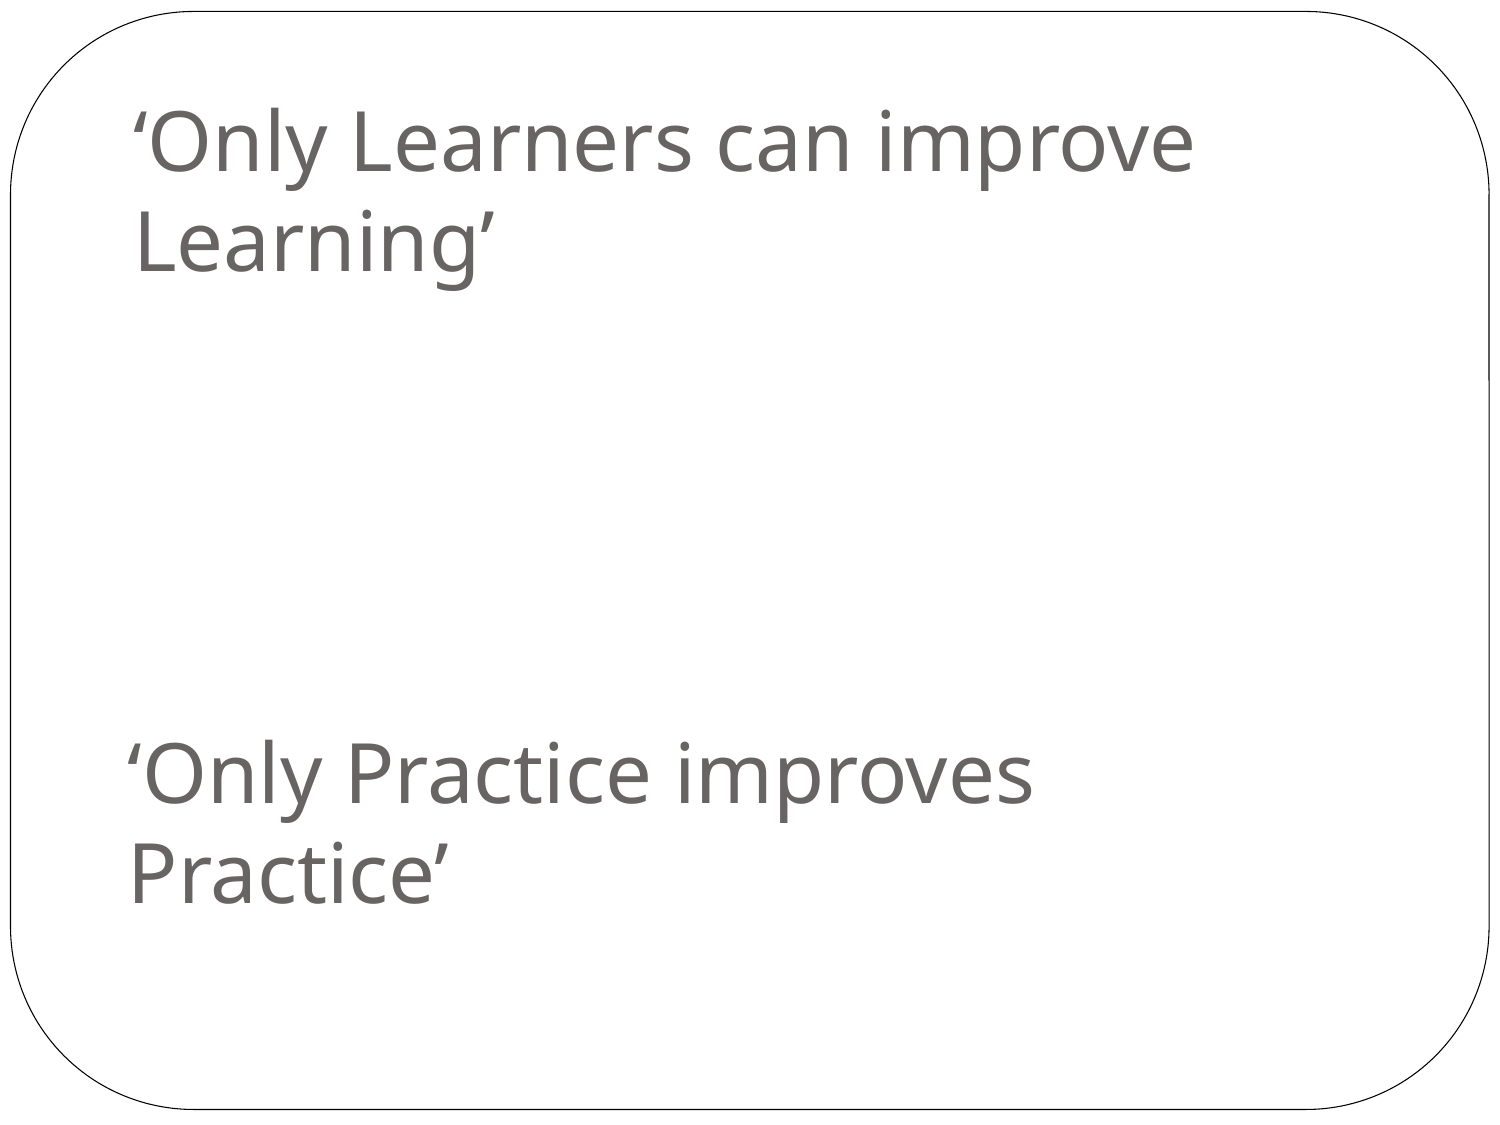

‘Only Learners can improve Learning’
# ‘Only Practice improves Practice’